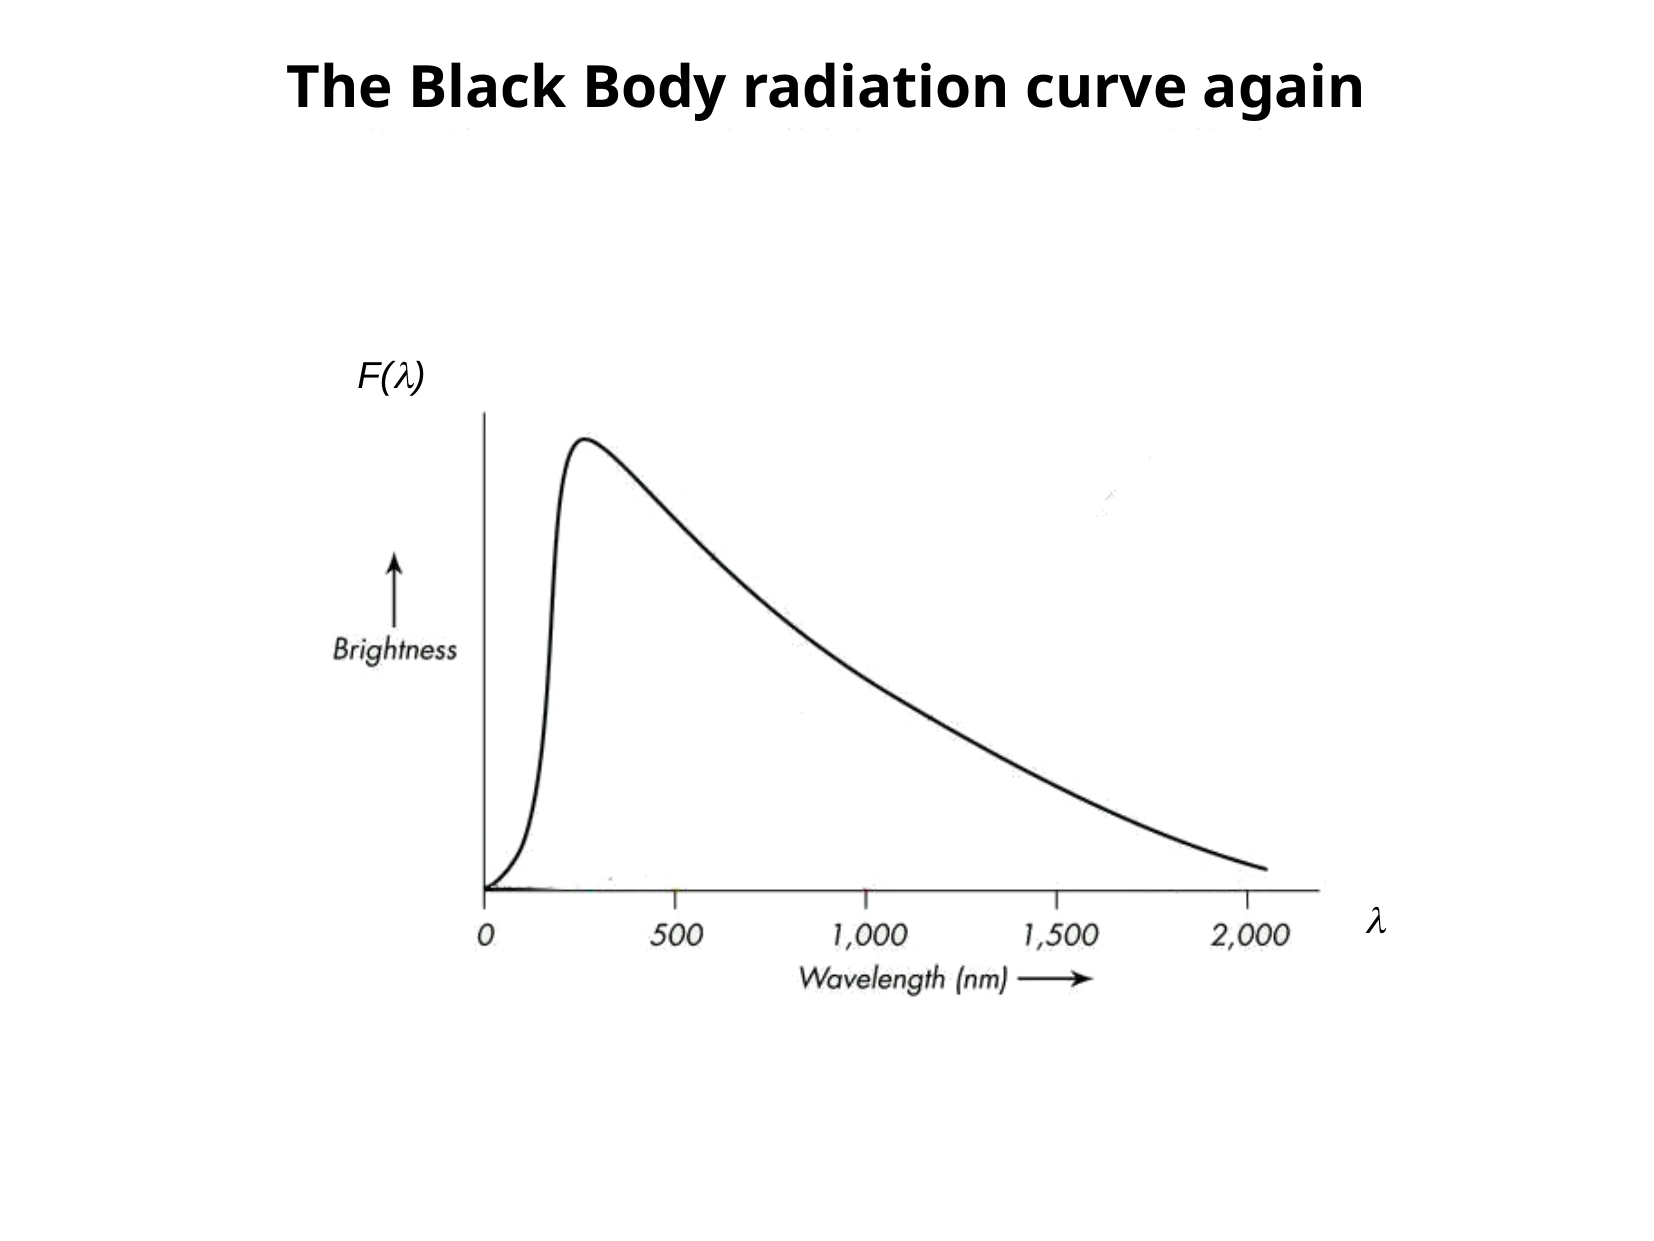

The Black Body radiation curve again
F(l)
l